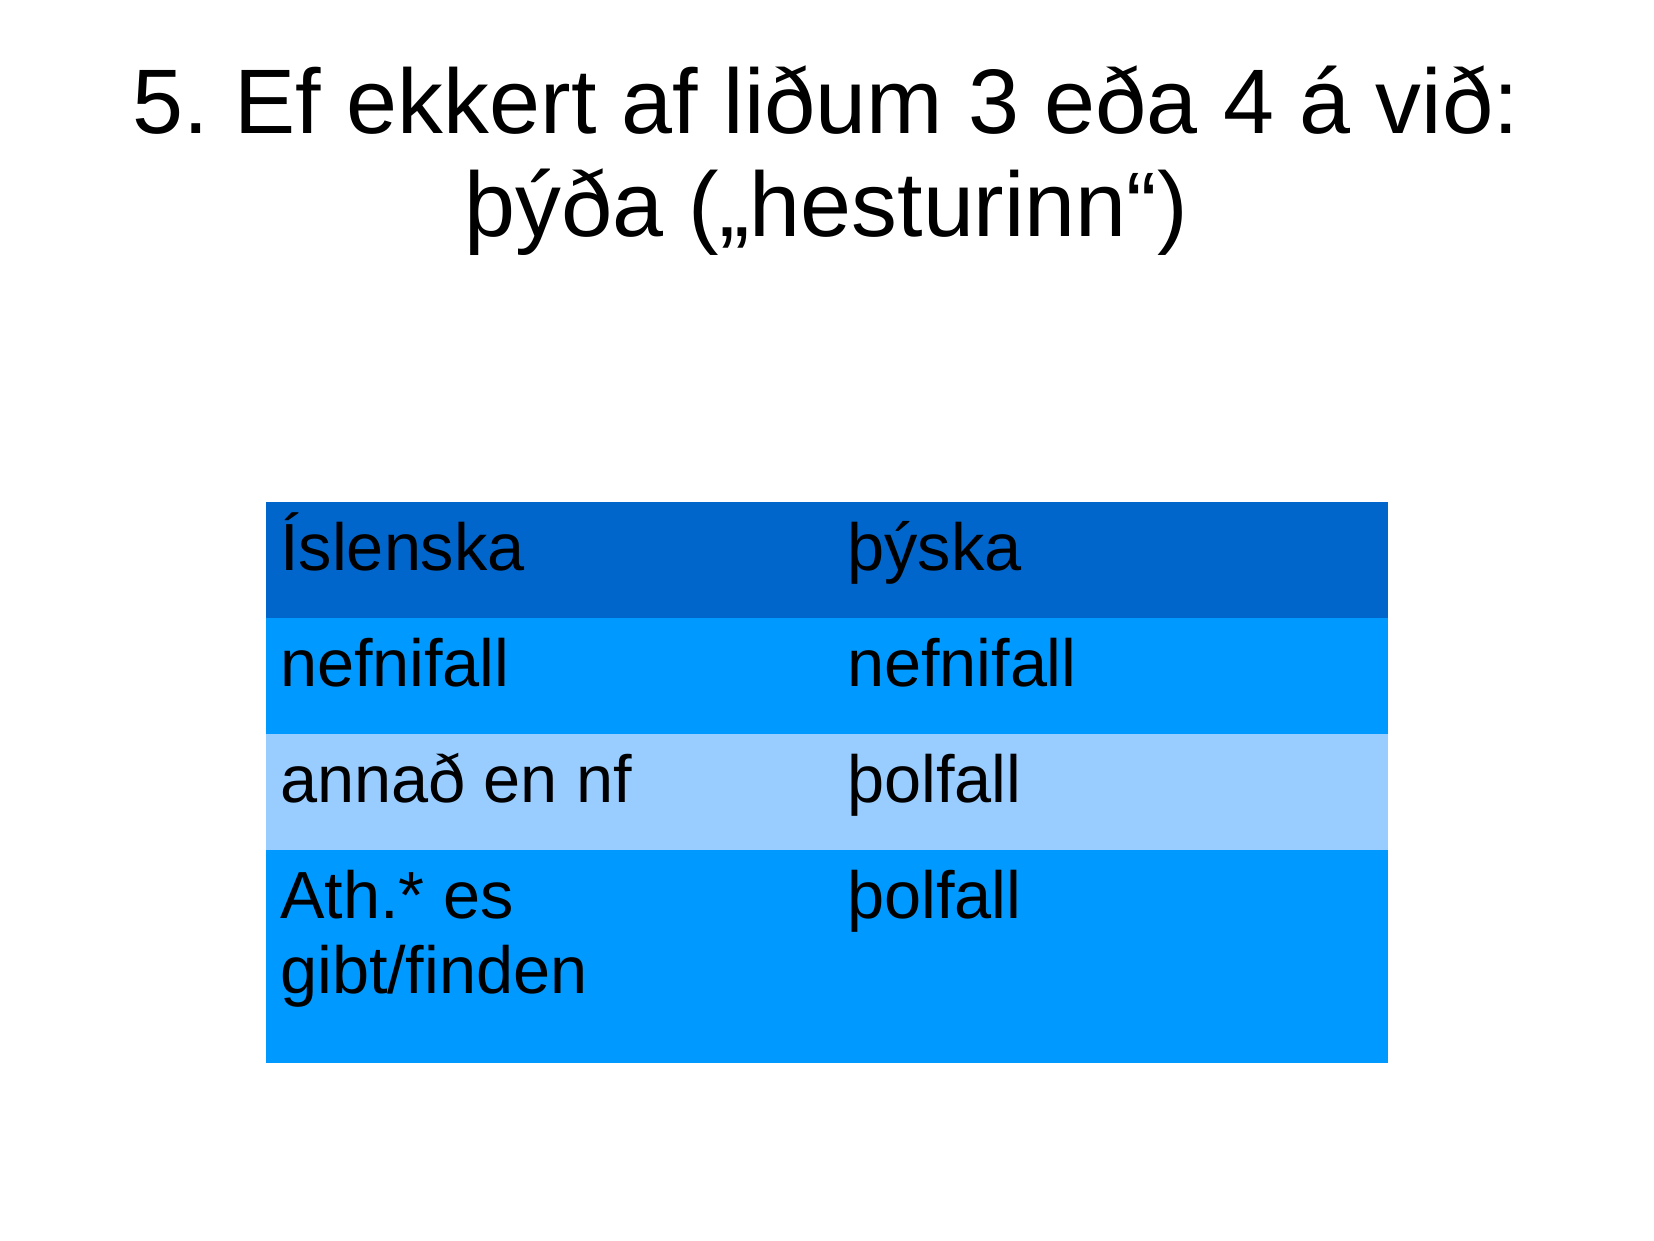

# 5. Ef ekkert af liðum 3 eða 4 á við: þýða („hesturinn“)
| Íslenska | þýska |
| --- | --- |
| nefnifall | nefnifall |
| annað en nf | þolfall |
| Ath.\* es gibt/finden | þolfall |